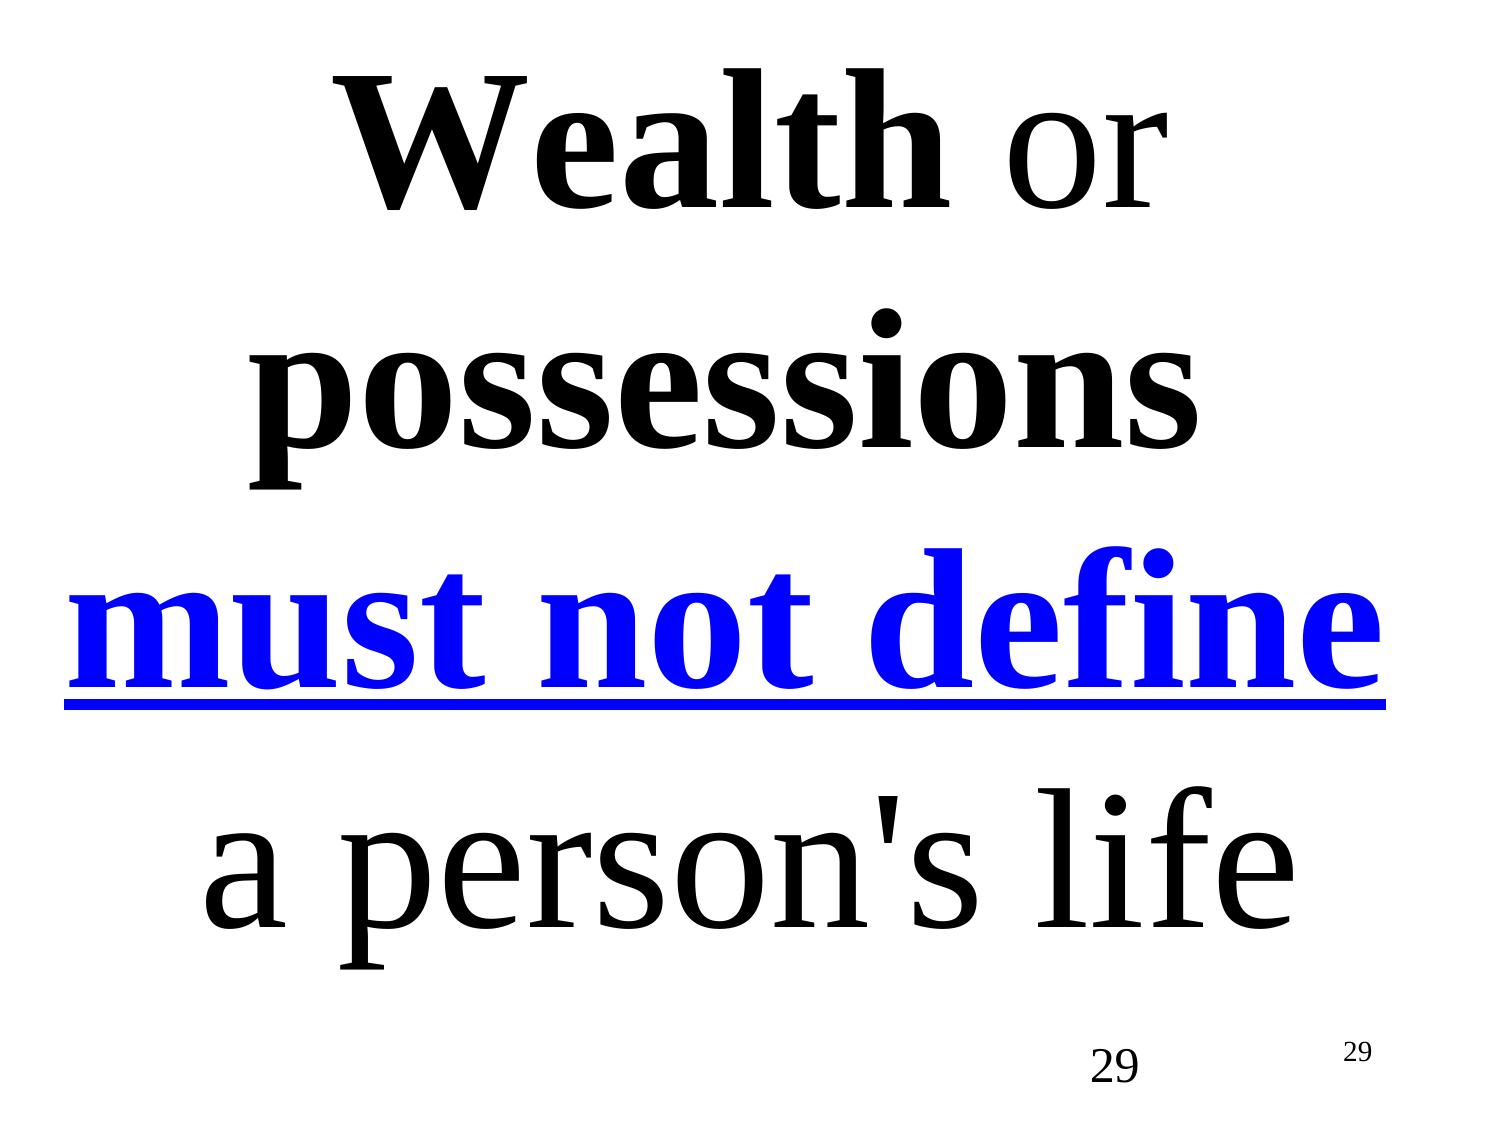

Wealth or possessions
must not define
a person's life
29